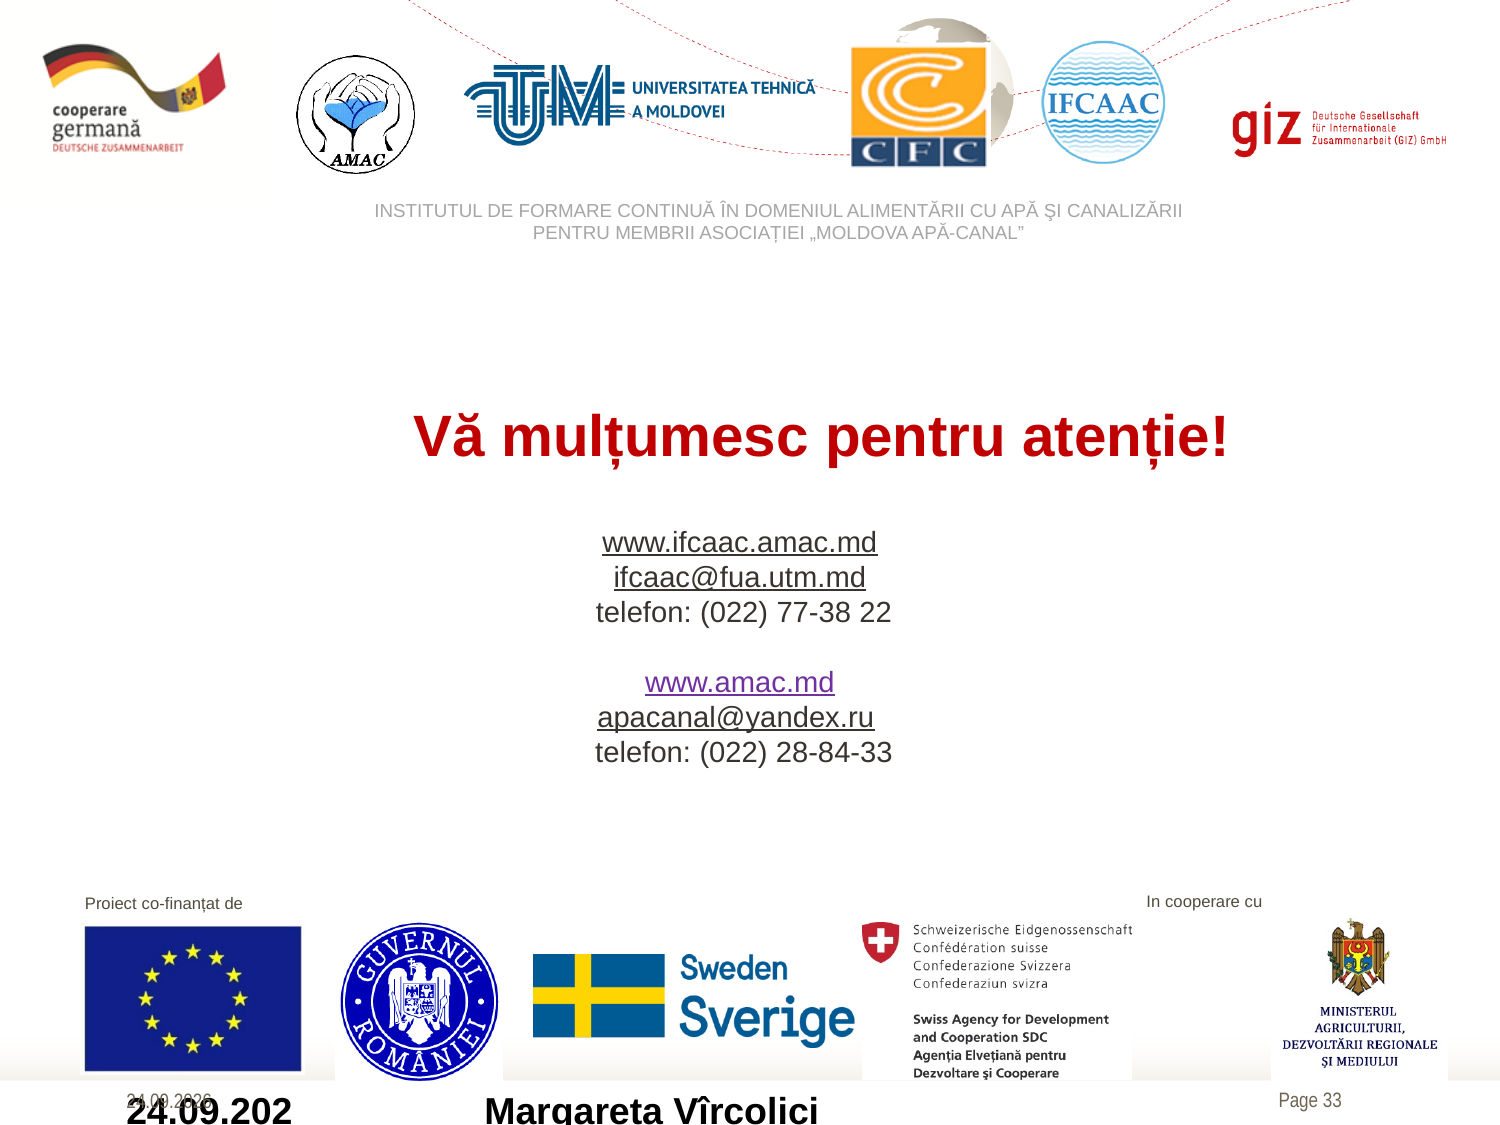

INSTITUTUL DE FORMARE CONTINUĂ ÎN DOMENIUL ALIMENTĂRII CU APĂ ŞI CANALIZĂRII
PENTRU MEMBRII ASOCIAȚIEI „MOLDOVA APĂ-CANAL”
Vă mulțumesc pentru atenție!
www.ifcaac.amac.md
ifcaac@fua.utm.md
telefon: (022) 77-38 22
www.amac.md
apacanal@yandex.ru
telefon: (022) 28-84-33
In cooperare cu
Proiect co-finanțat de
Margareta Vîrcolici